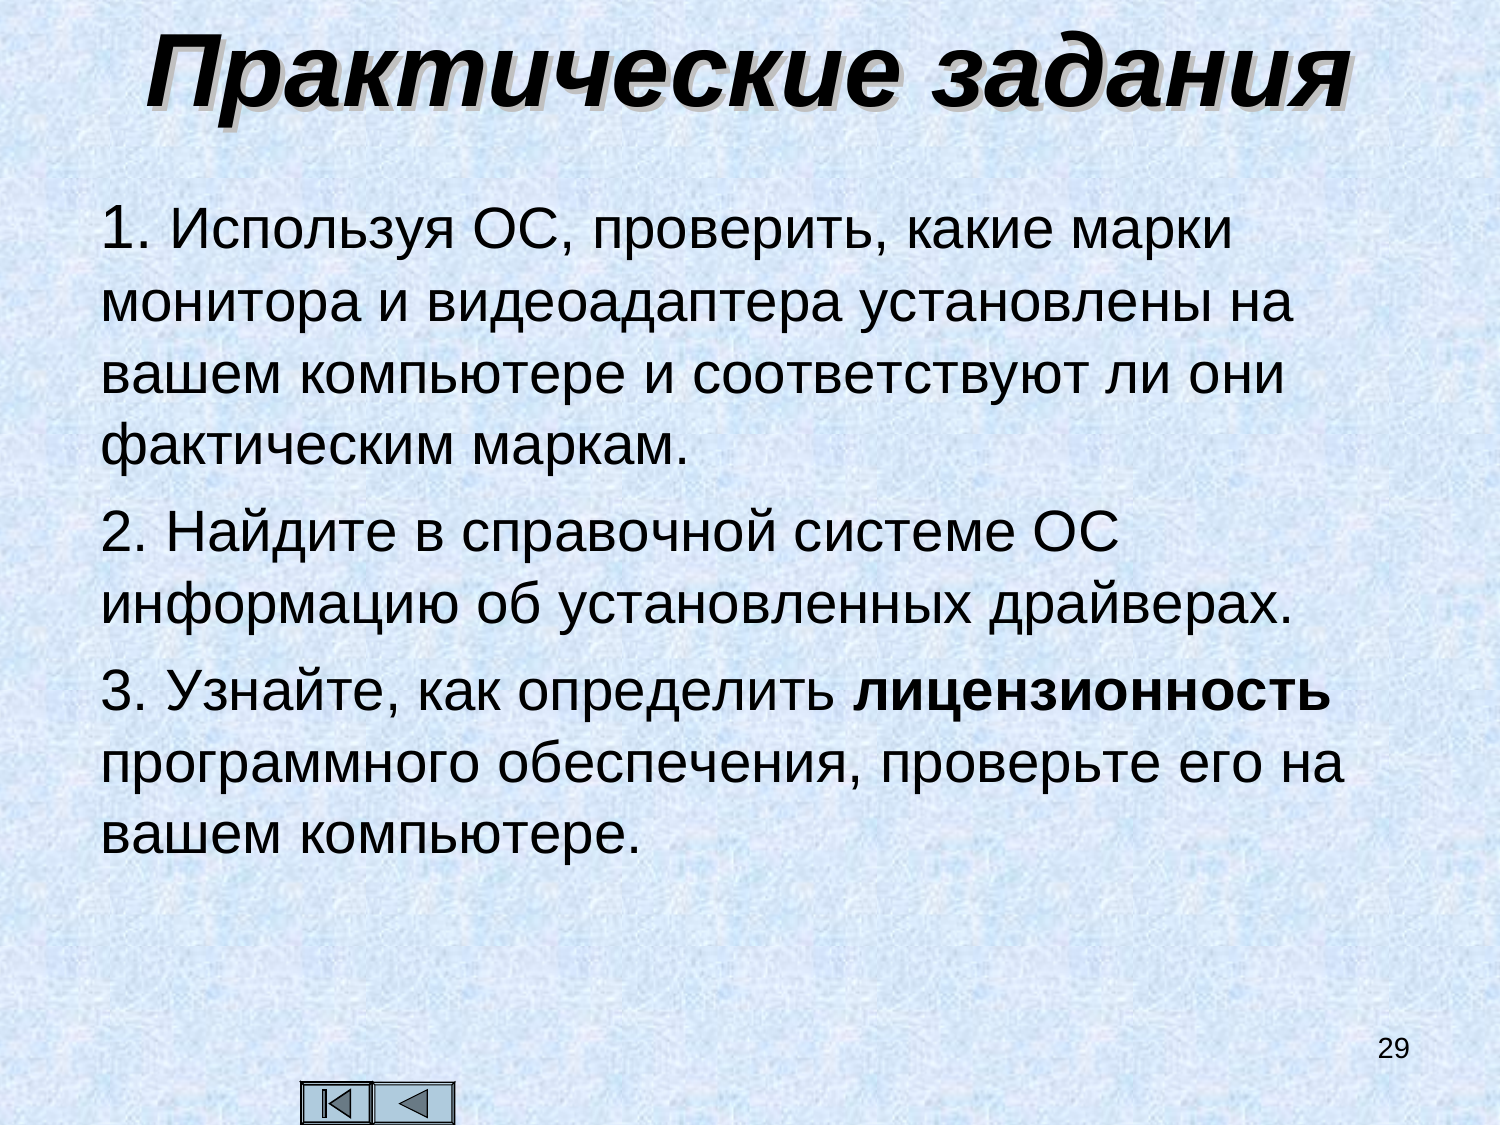

# Практические задания
	1. Используя ОС, проверить, какие марки монитора и видеоадаптера установлены на вашем компьютере и соответствуют ли они фактическим маркам.
	2. Найдите в справочной системе ОС информацию об установленных драйверах.
	3. Узнайте, как определить лицензионность программного обеспечения, проверьте его на вашем компьютере.
29